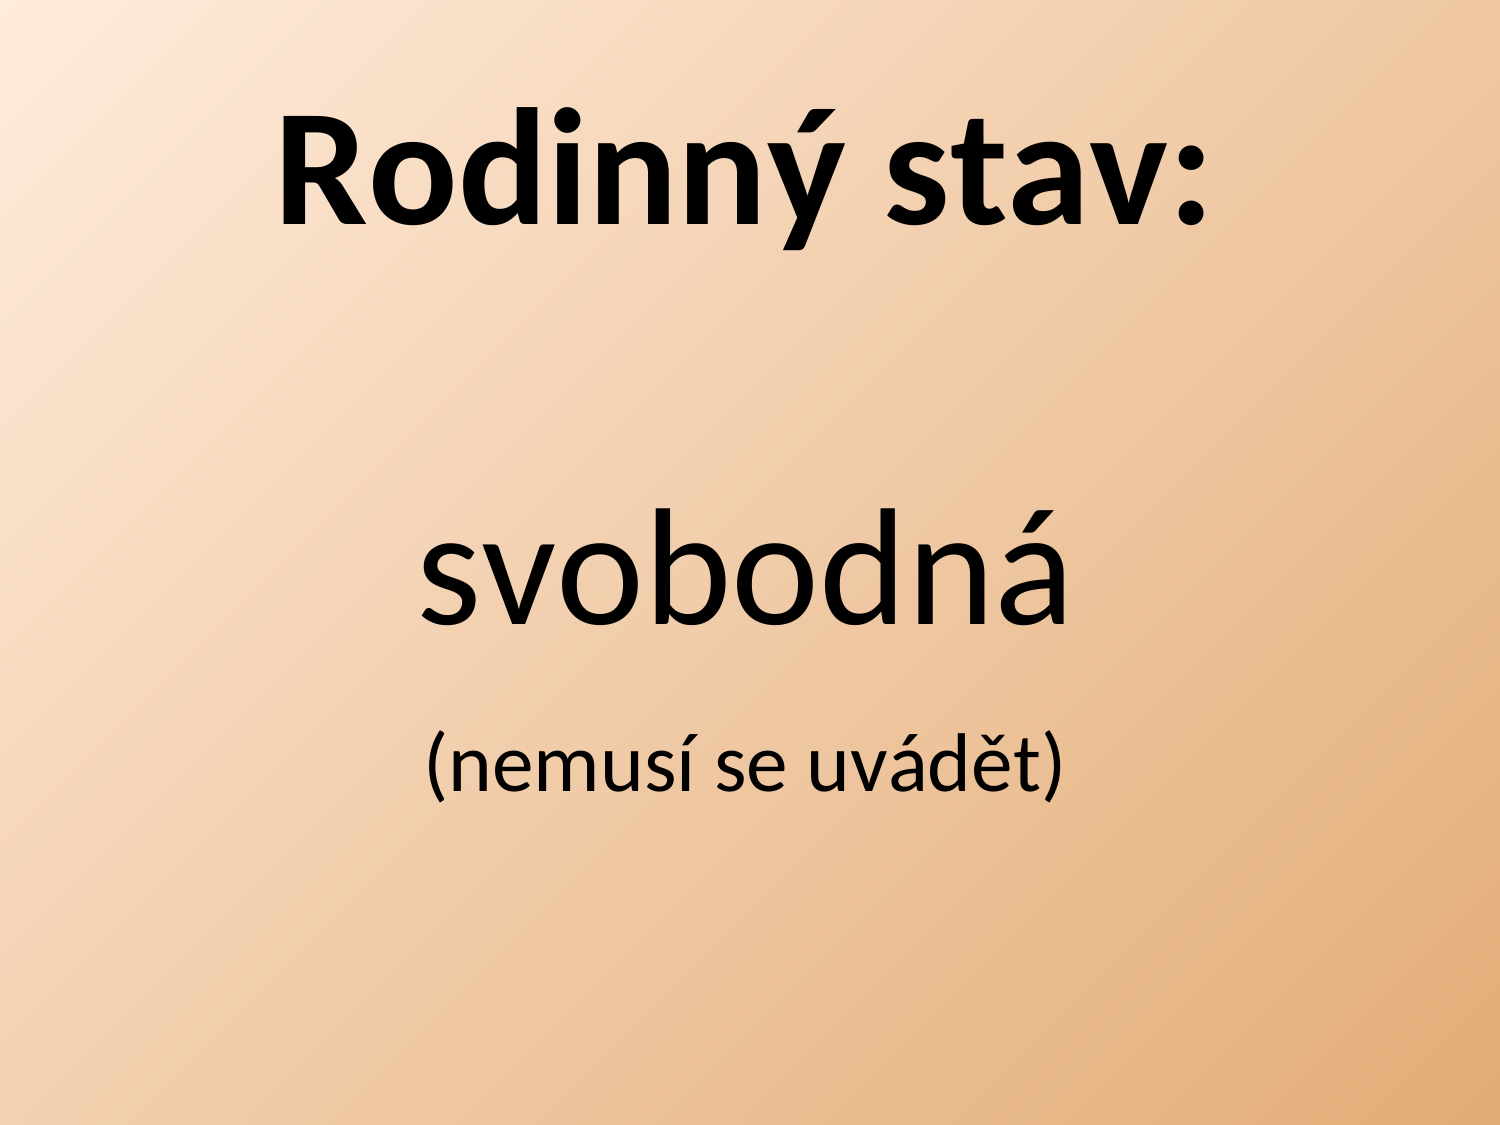

# Rodinný stav: svobodná (nemusí se uvádět)